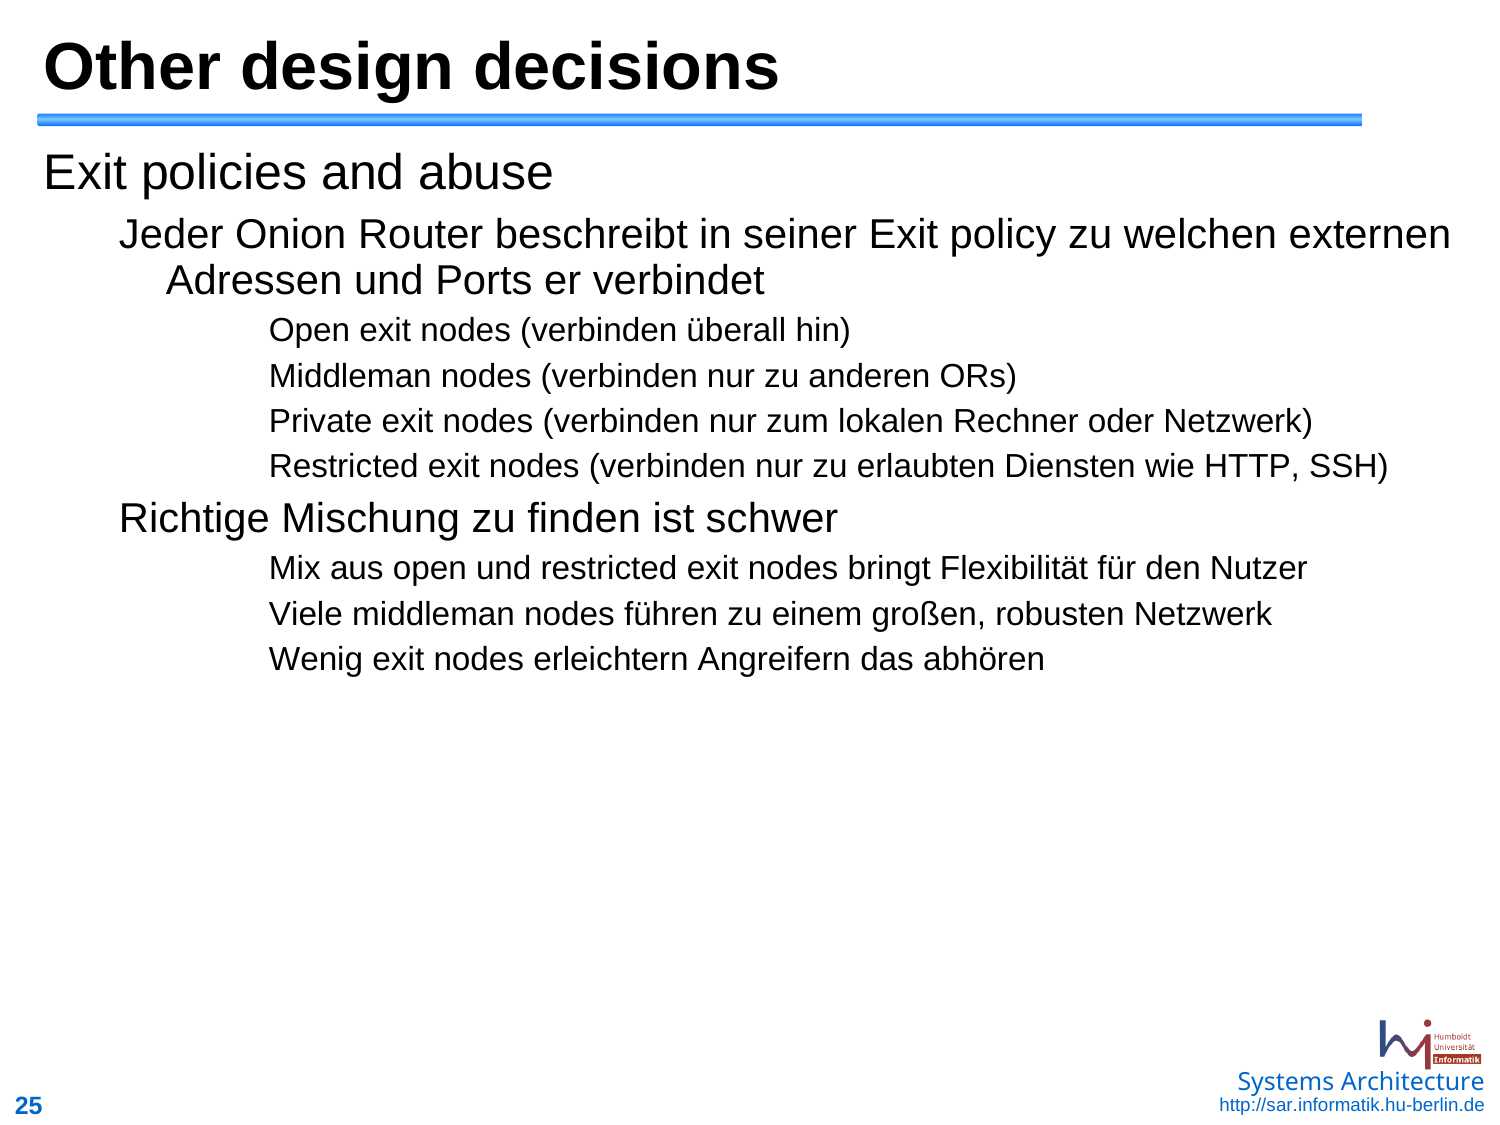

# Other design decisions
Exit policies and abuse
Jeder Onion Router beschreibt in seiner Exit policy zu welchen externen Adressen und Ports er verbindet
Open exit nodes (verbinden überall hin)
Middleman nodes (verbinden nur zu anderen ORs)
Private exit nodes (verbinden nur zum lokalen Rechner oder Netzwerk)
Restricted exit nodes (verbinden nur zu erlaubten Diensten wie HTTP, SSH)
Richtige Mischung zu finden ist schwer
Mix aus open und restricted exit nodes bringt Flexibilität für den Nutzer
Viele middleman nodes führen zu einem großen, robusten Netzwerk
Wenig exit nodes erleichtern Angreifern das abhören